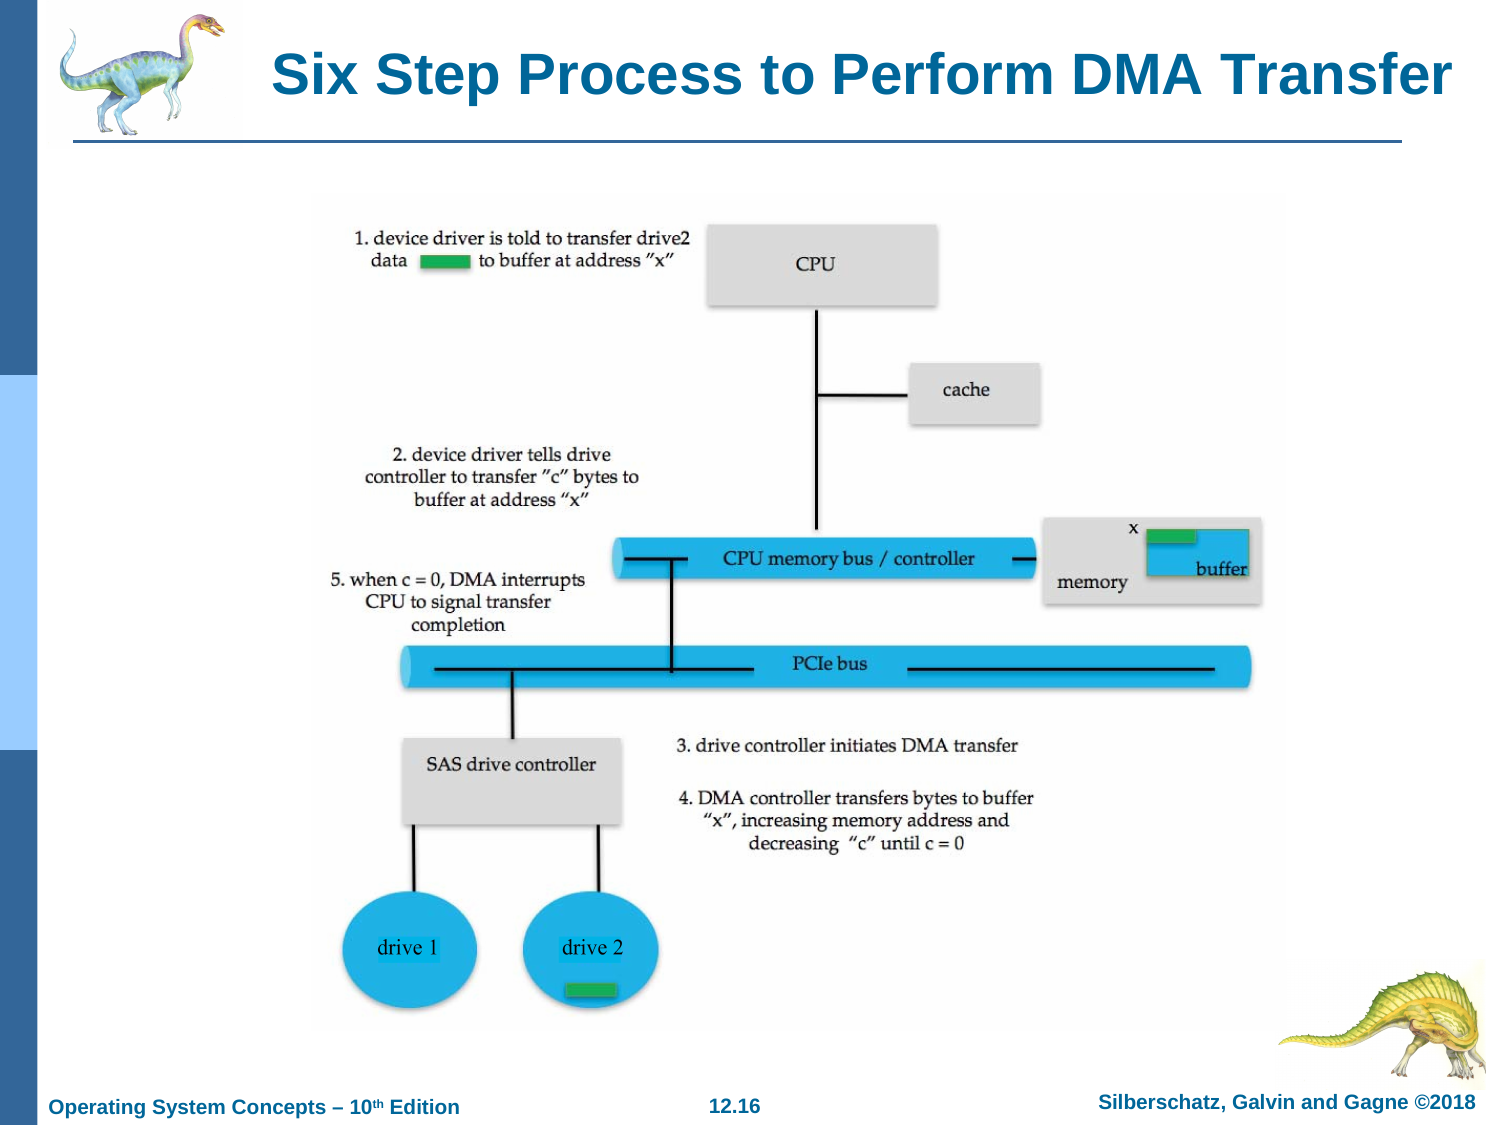

# Six Step Process to Perform DMA Transfer